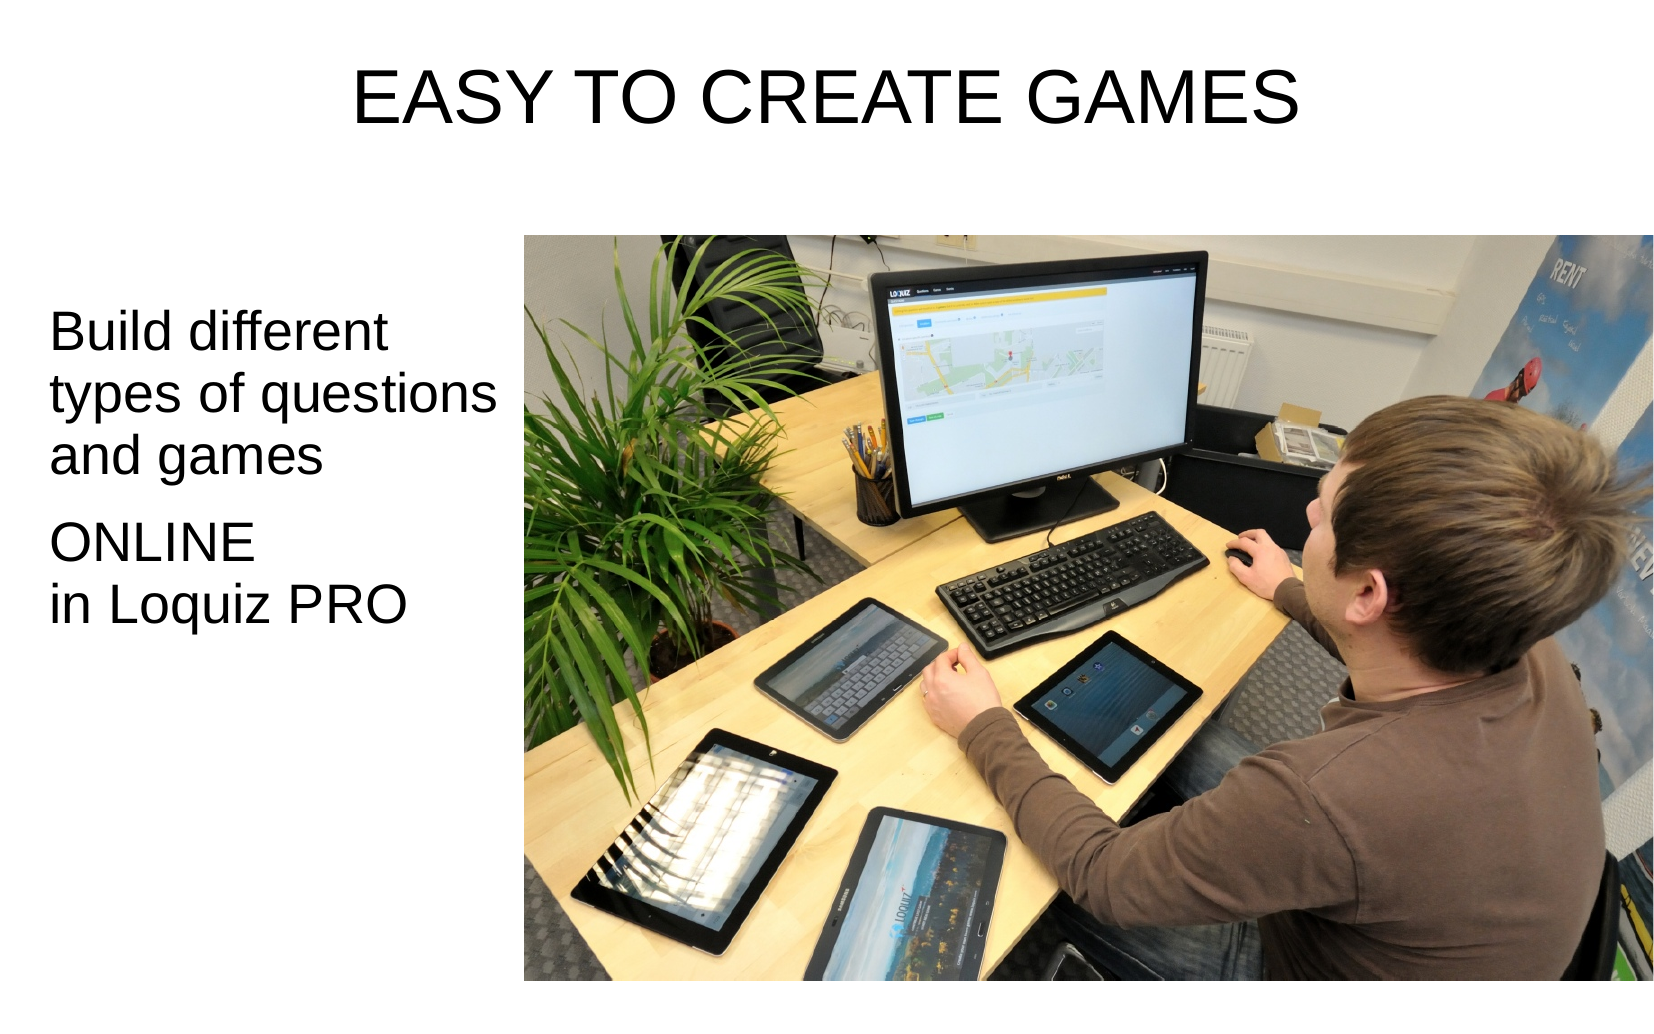

# EASY TO CREATE GAMES
Build different types of questions and games
ONLINE
in Loquiz PRO